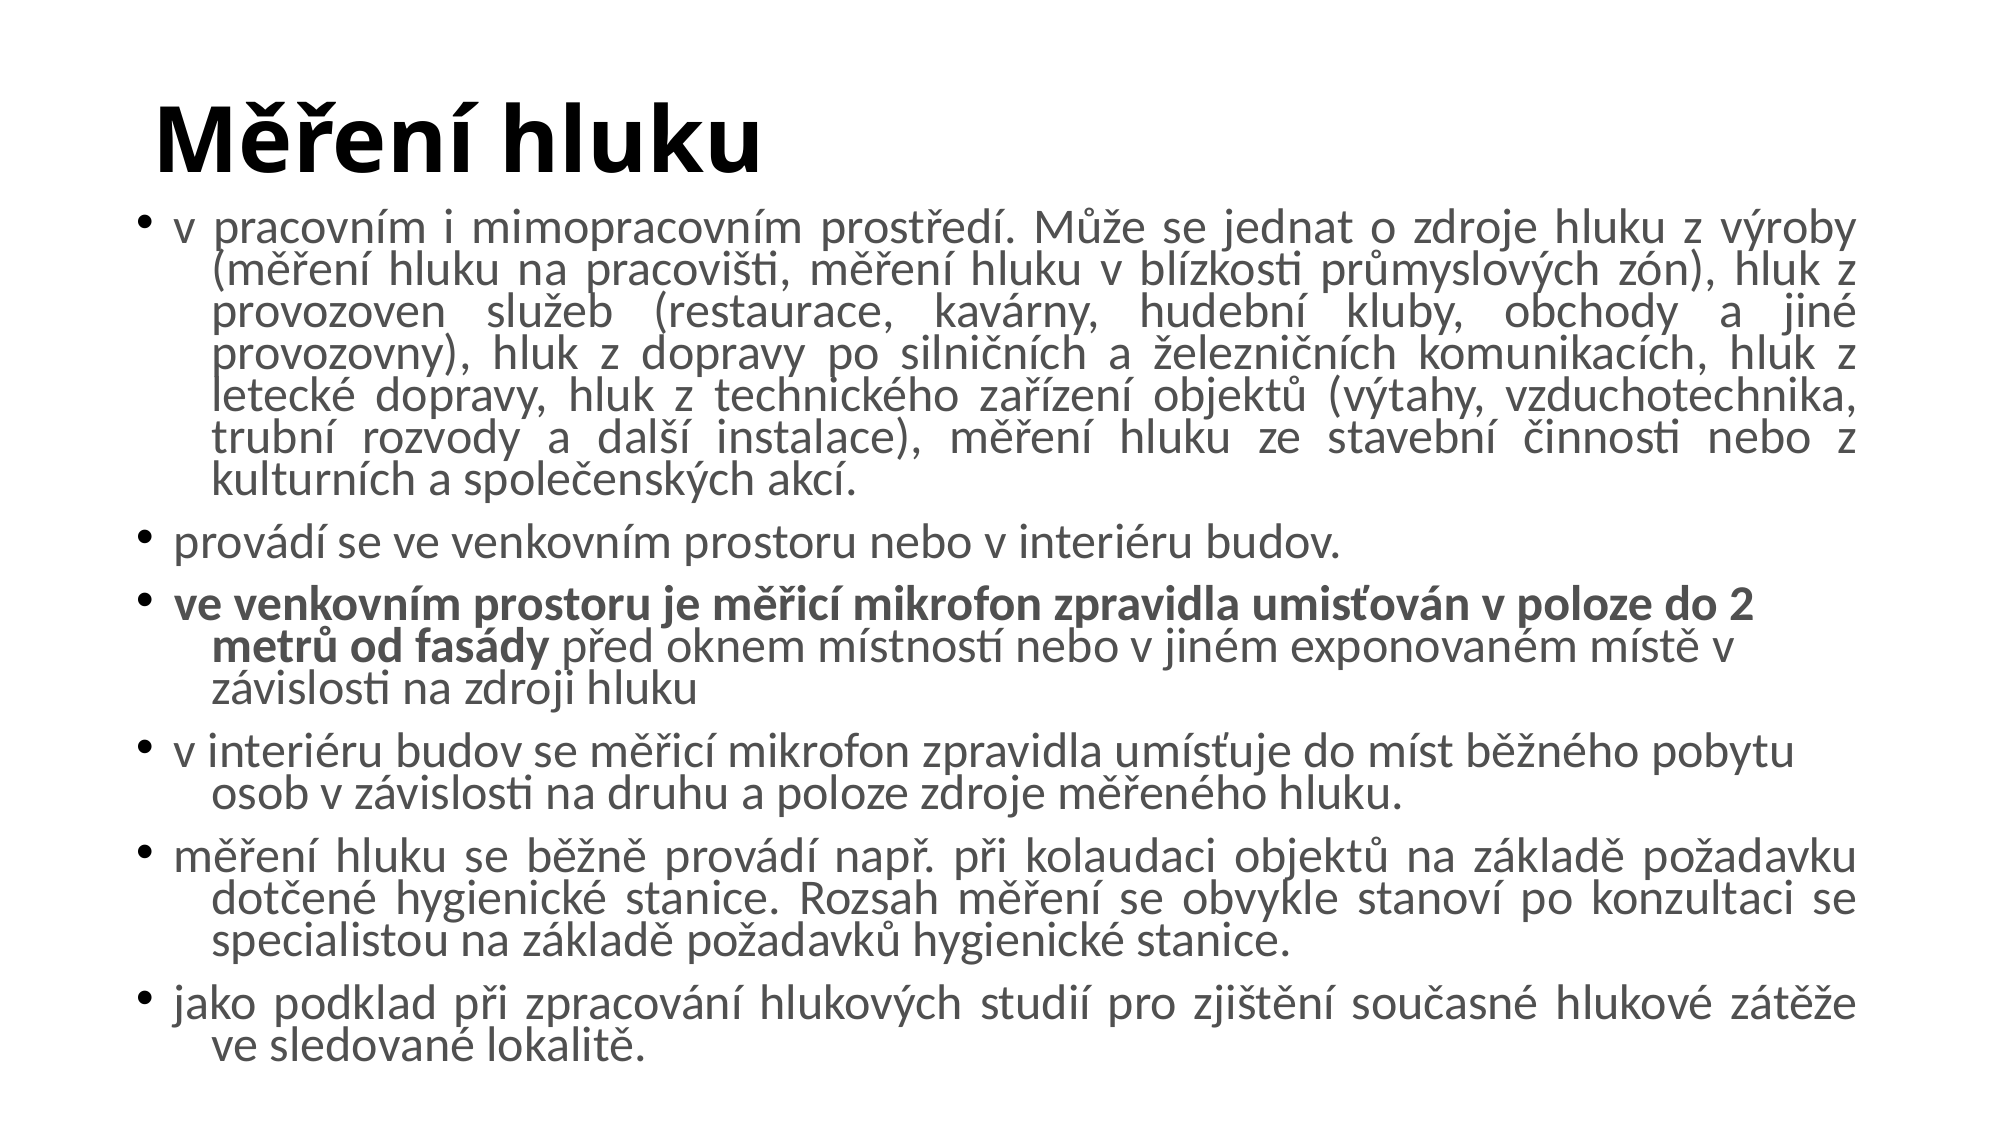

# Měření hluku
v pracovním i mimopracovním prostředí. Může se jednat o zdroje hluku z výroby (měření hluku na pracovišti, měření hluku v blízkosti průmyslových zón), hluk z provozoven služeb (restaurace, kavárny, hudební kluby, obchody a jiné provozovny), hluk z dopravy po silničních a železničních komunikacích, hluk z letecké dopravy, hluk z technického zařízení objektů (výtahy, vzduchotechnika, trubní rozvody a další instalace), měření hluku ze stavební činnosti nebo z kulturních a společenských akcí.
provádí se ve venkovním prostoru nebo v interiéru budov.
ve venkovním prostoru je měřicí mikrofon zpravidla umisťován v poloze do 2 metrů od fasády před oknem místností nebo v jiném exponovaném místě v závislosti na zdroji hluku
v interiéru budov se měřicí mikrofon zpravidla umísťuje do míst běžného pobytu osob v závislosti na druhu a poloze zdroje měřeného hluku.
měření hluku se běžně provádí např. při kolaudaci objektů na základě požadavku dotčené hygienické stanice. Rozsah měření se obvykle stanoví po konzultaci se specialistou na základě požadavků hygienické stanice.
jako podklad při zpracování hlukových studií pro zjištění současné hlukové zátěže ve sledované lokalitě.